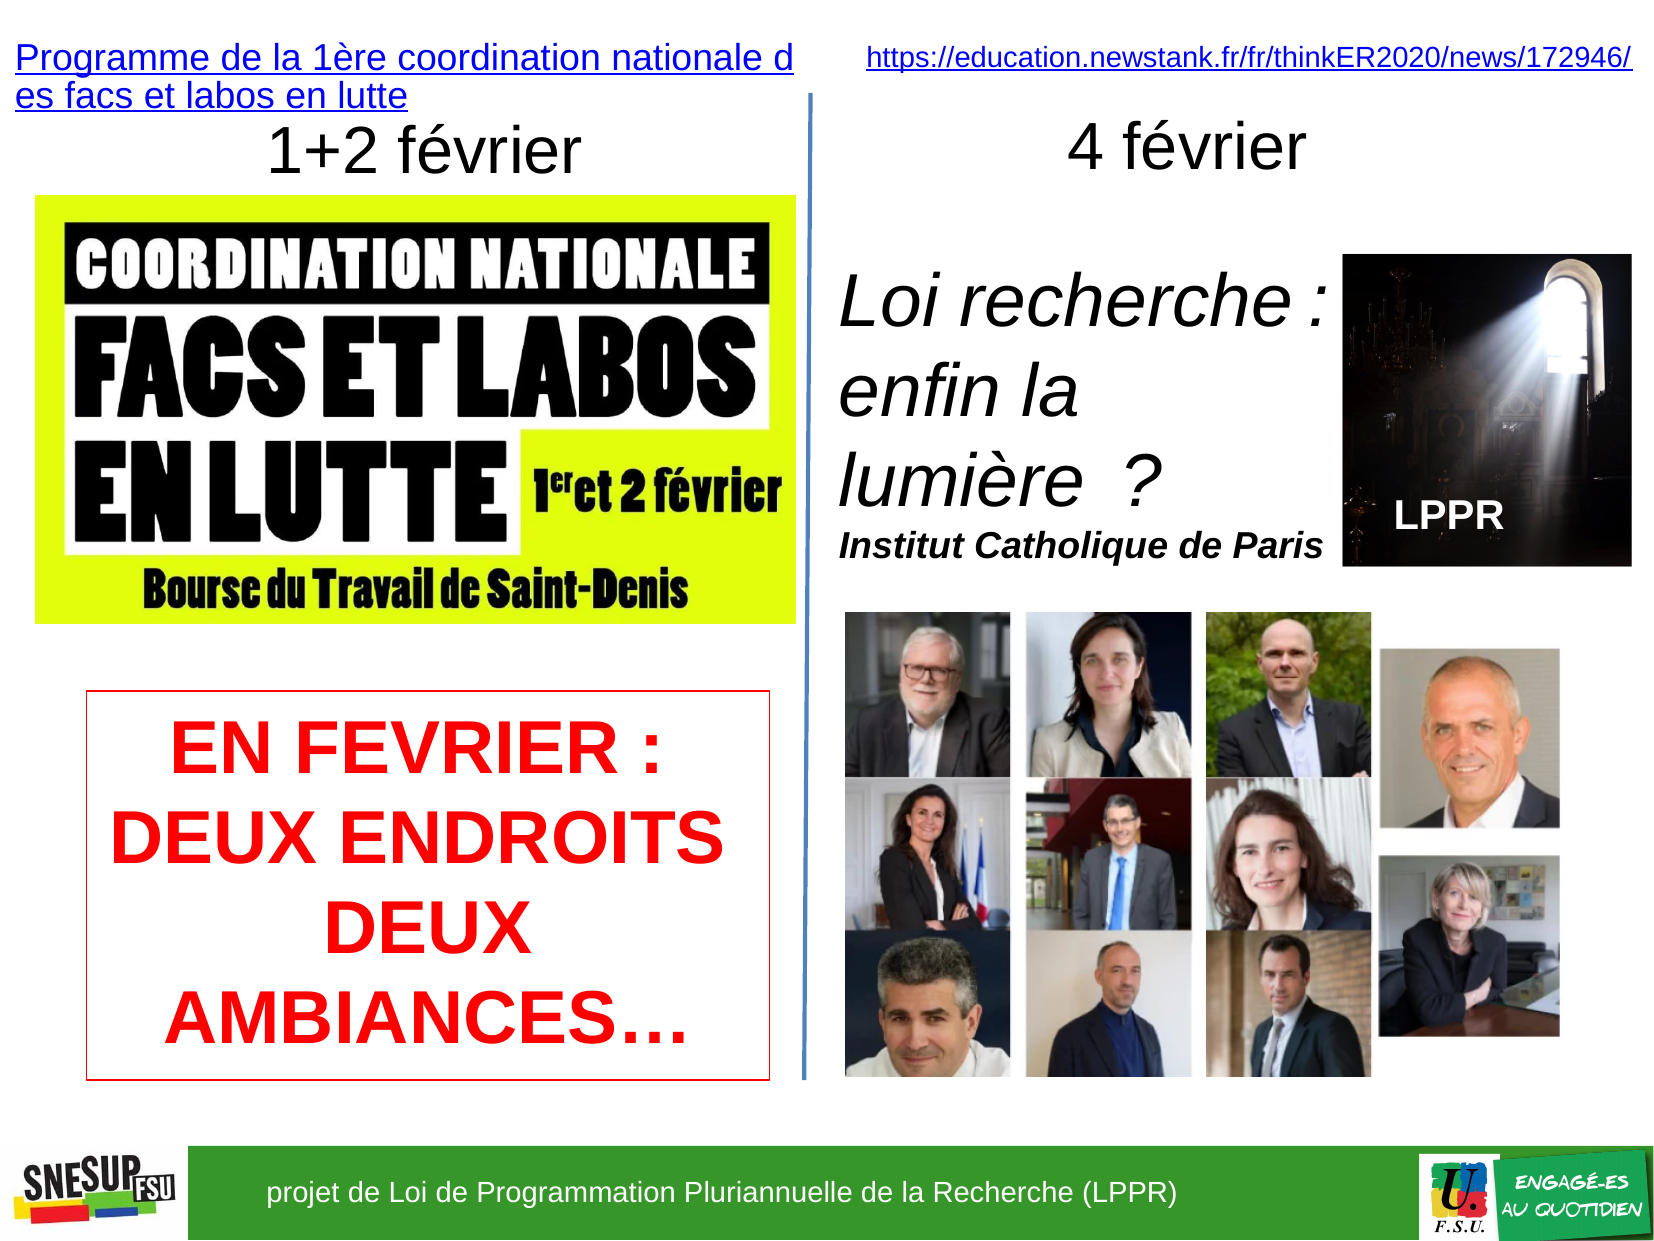

Programme de la 1ère coordination nationale des facs et labos en lutte
https://education.newstank.fr/fr/thinkER2020/news/172946/
4 février
1+2 février
Loi recherche :
enfin la
lumière  ?
Institut Catholique de Paris
LPPR
EN FEVRIER :
DEUX ENDROITS
DEUX AMBIANCES…